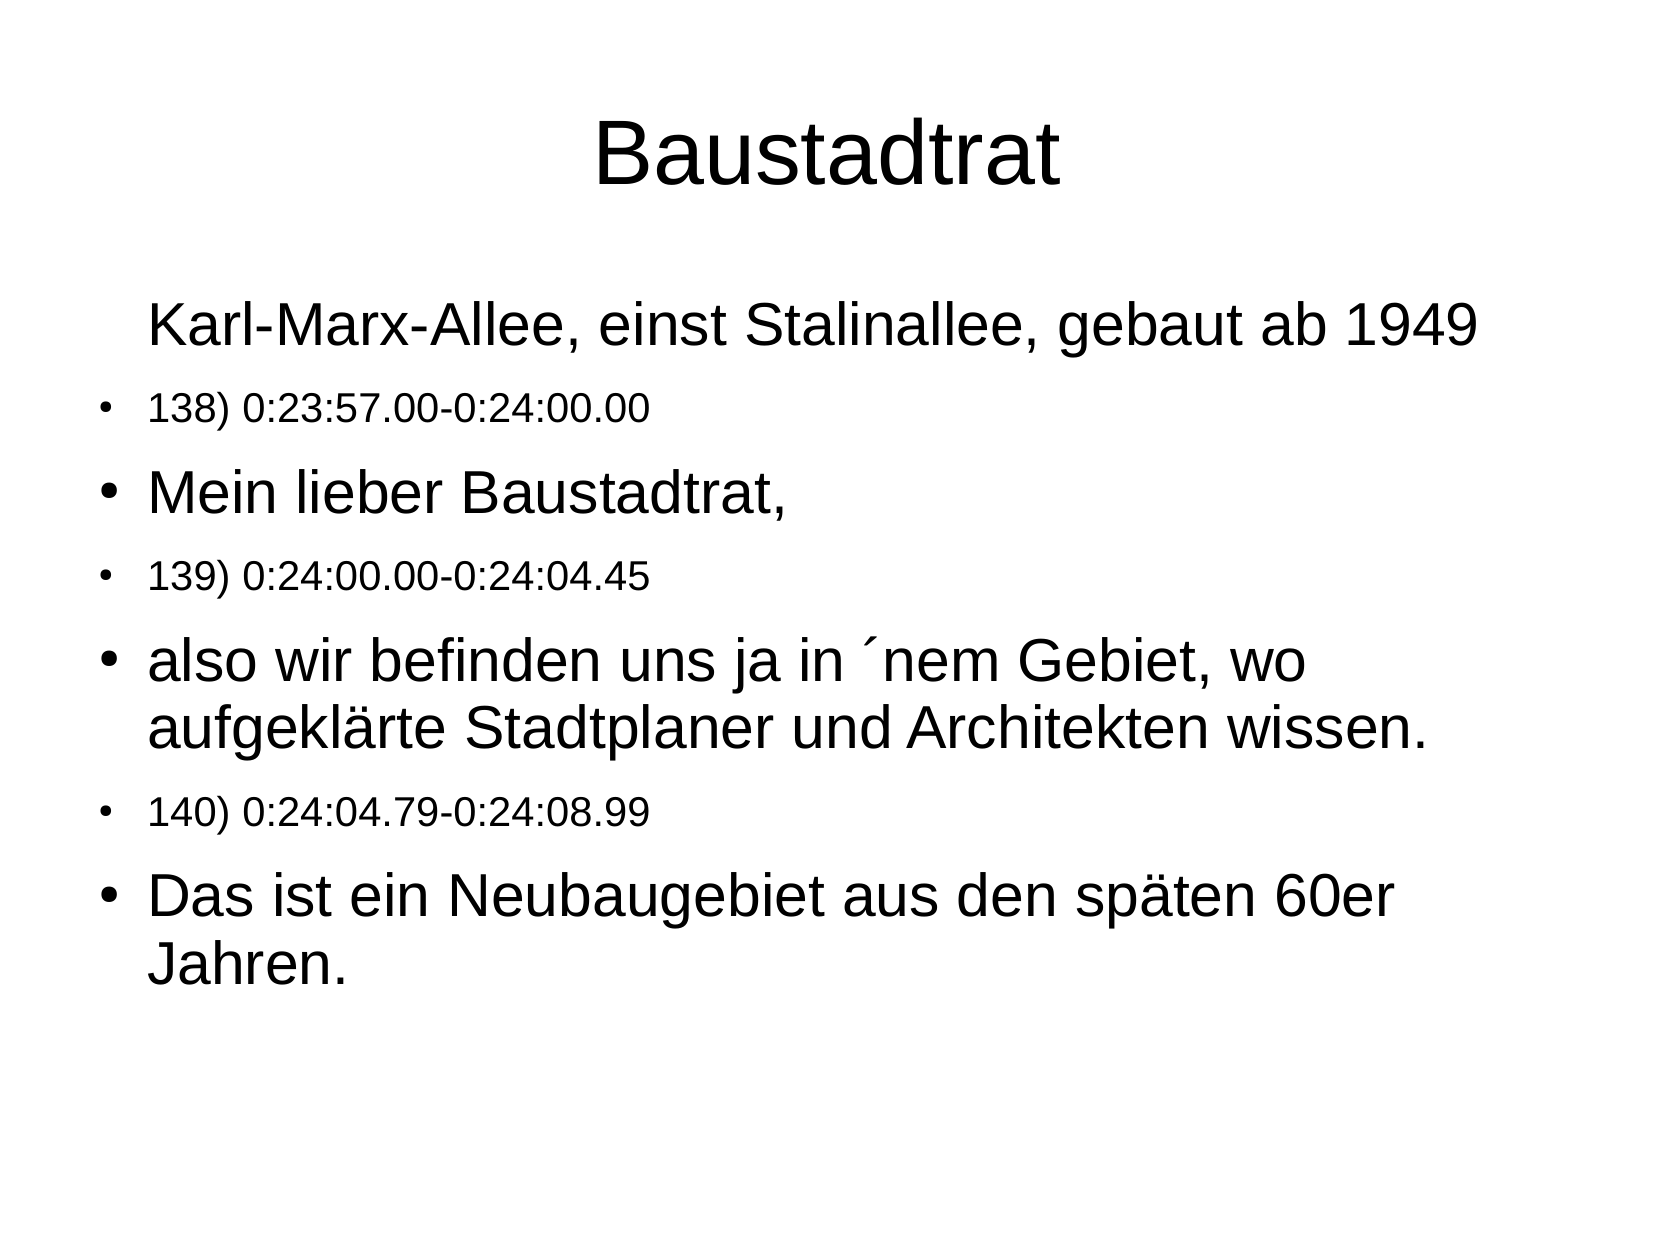

# Baustadtrat
Karl-Marx-Allee, einst Stalinallee, gebaut ab 1949
138) 0:23:57.00-0:24:00.00
Mein lieber Baustadtrat,
139) 0:24:00.00-0:24:04.45
also wir befinden uns ja in ´nem Gebiet, wo aufgeklärte Stadtplaner und Architekten wissen.
140) 0:24:04.79-0:24:08.99
Das ist ein Neubaugebiet aus den späten 60er Jahren.